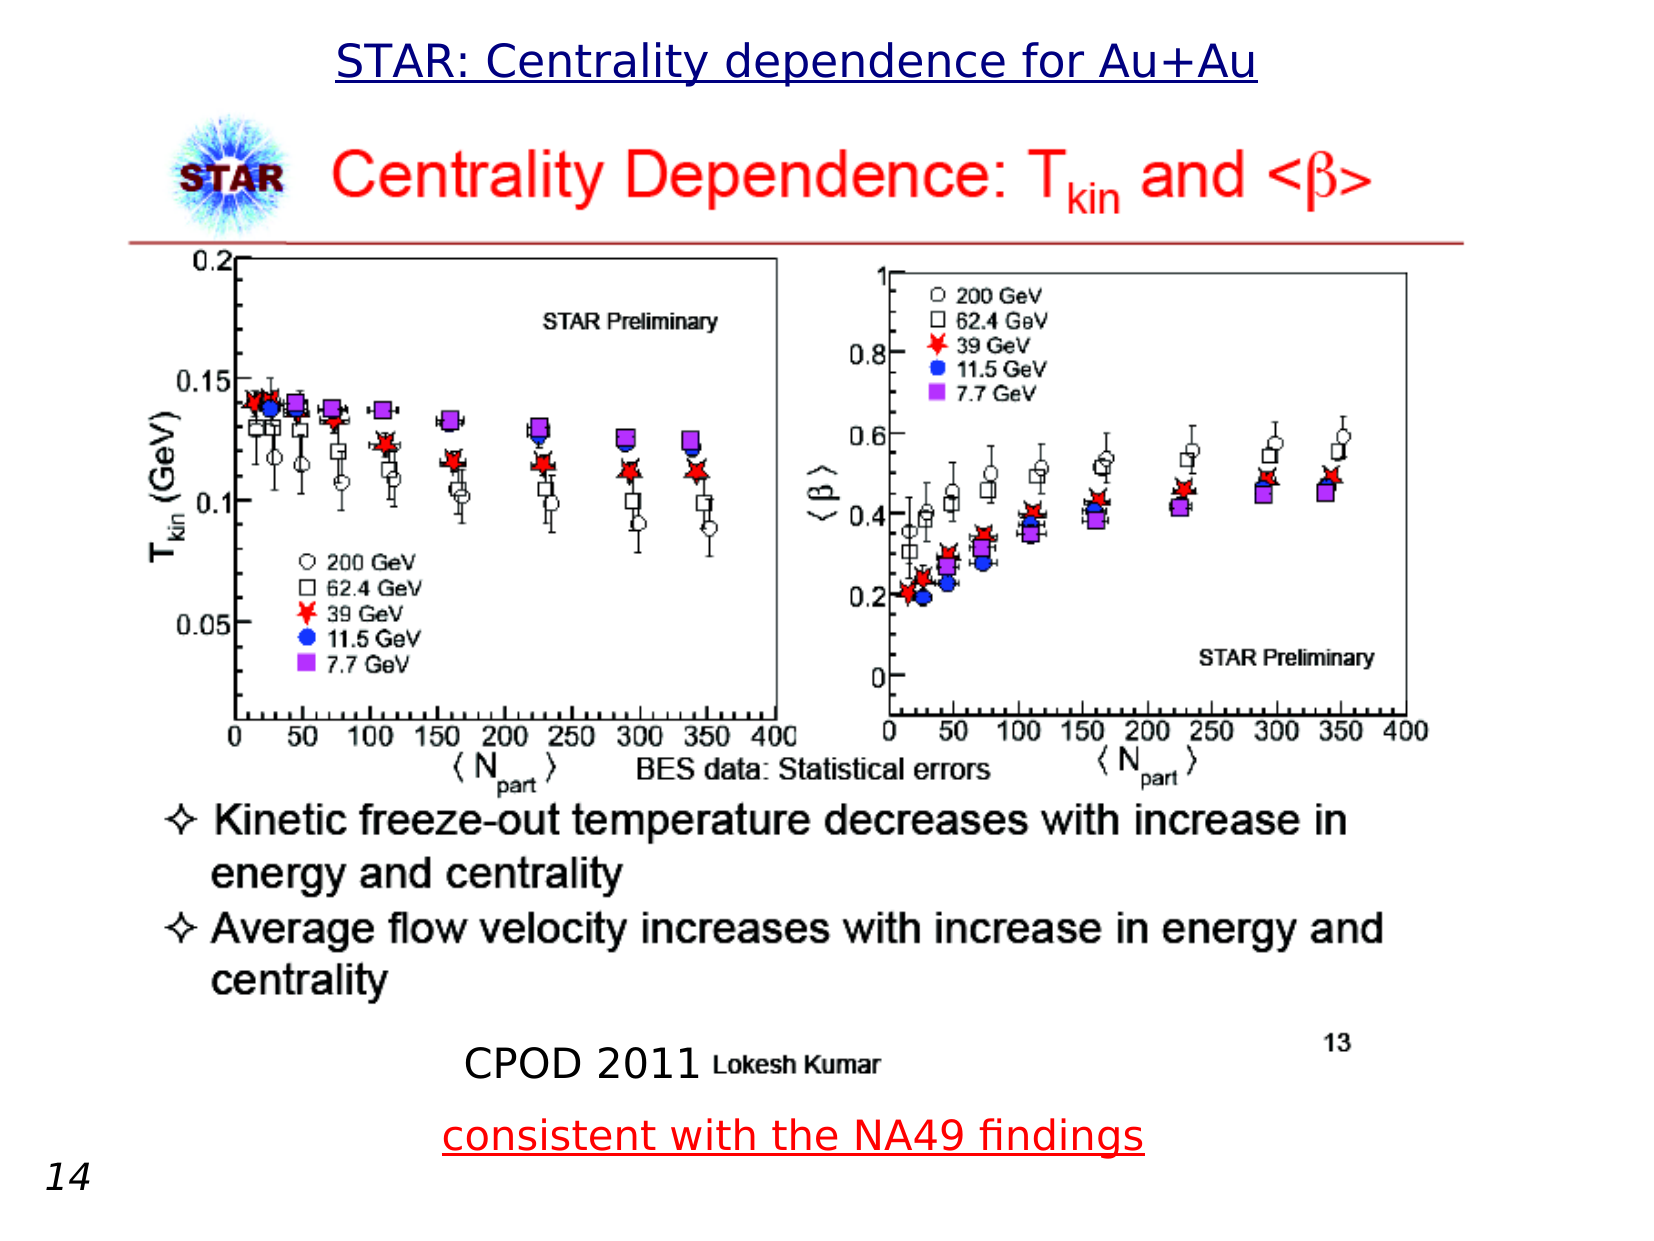

STAR: Centrality dependence for Au+Au
CPOD 2011
consistent with the NA49 findings